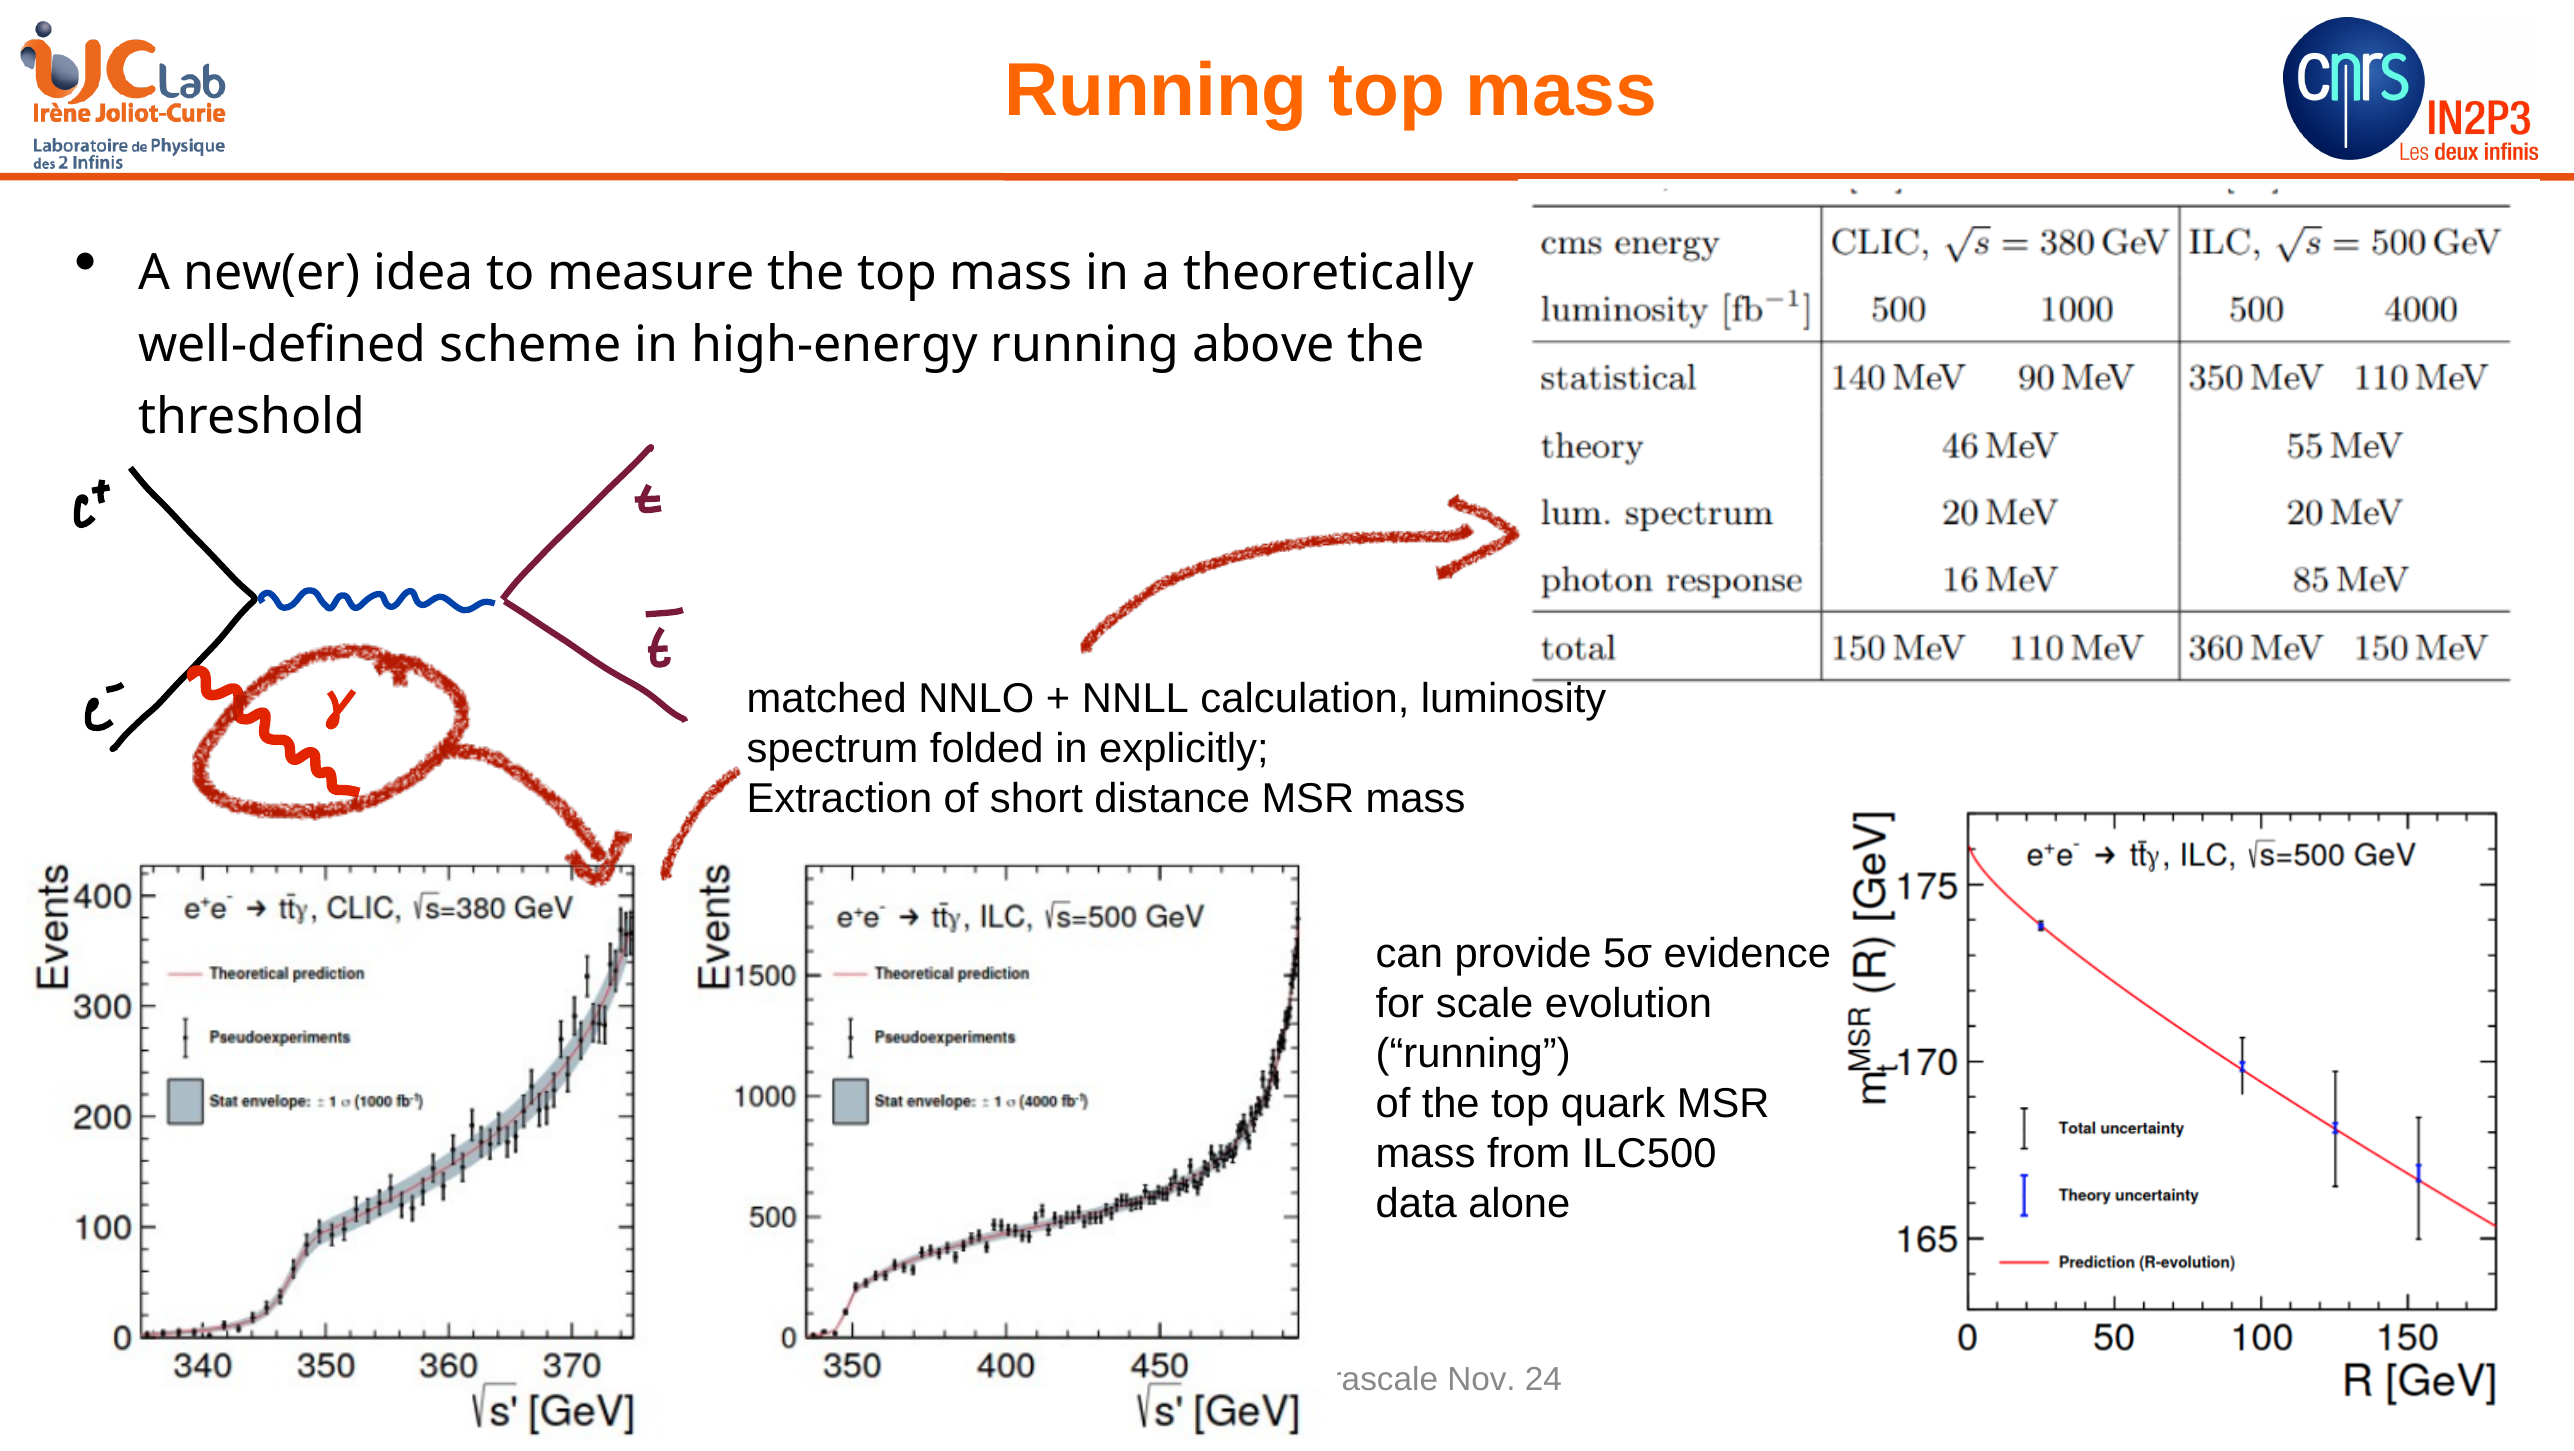

# Running top mass
A new(er) idea to measure the top mass in a theoretically well-defined scheme in high-energy running above the threshold
matched NNLO + NNLL calculation, luminosity
spectrum folded in explicitly;
Extraction of short distance MSR mass
can provide 5σ evidence
for scale evolution
(“running”)
of the top quark MSR
mass from ILC500
data alone
24